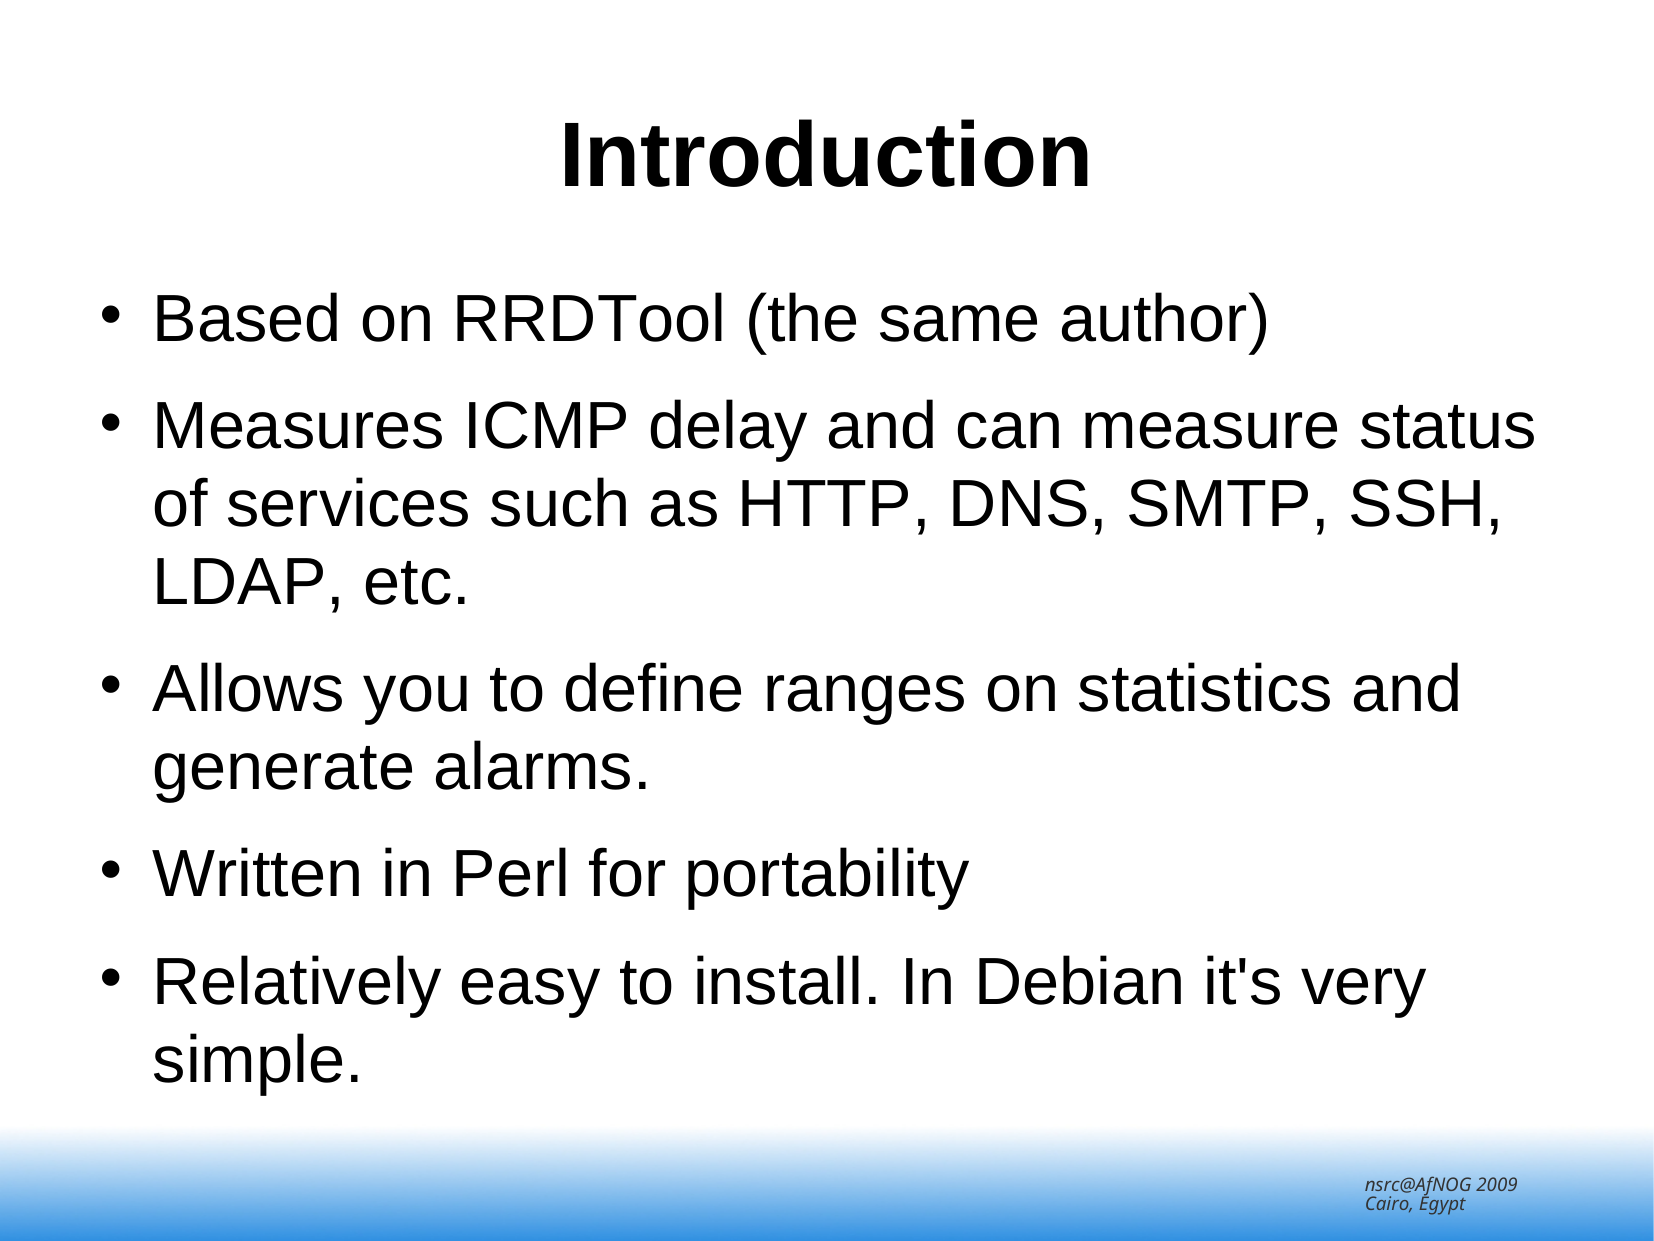

# Introduction
Based on RRDTool (the same author)
Measures ICMP delay and can measure status of services such as HTTP, DNS, SMTP, SSH, LDAP, etc.
Allows you to define ranges on statistics and generate alarms.
Written in Perl for portability
Relatively easy to install. In Debian it's very simple.